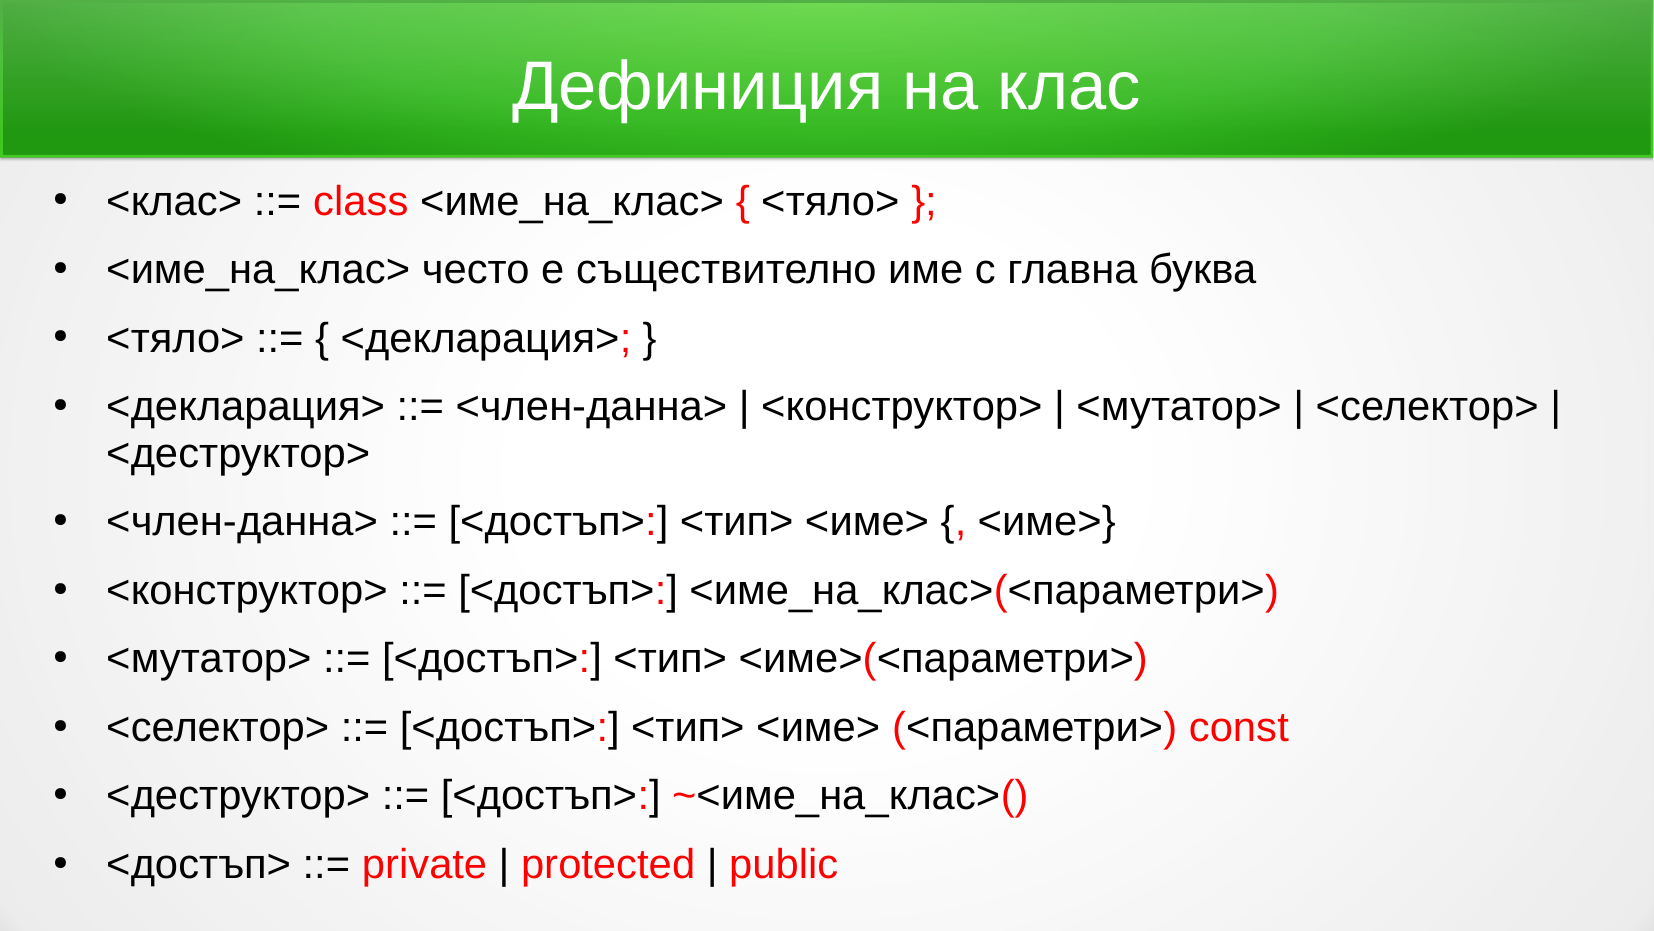

# Дефиниция на клас
<клас> ::= class <име_на_клас> { <тяло> };
<име_на_клас> често е съществително име с главна буква
<тяло> ::= { <декларация>; }
<декларация> ::= <член-данна> | <конструктор> | <мутатор> | <селектор> | <деструктор>
<член-данна> ::= [<достъп>:] <тип> <име> {, <име>}
<конструктор> ::= [<достъп>:] <име_на_клас>(<параметри>)
<мутатор> ::= [<достъп>:] <тип> <име>(<параметри>)
<селектор> ::= [<достъп>:] <тип> <име> (<параметри>) const
<деструктор> ::= [<достъп>:] ~<име_на_клас>()
<достъп> ::= private | protected | public